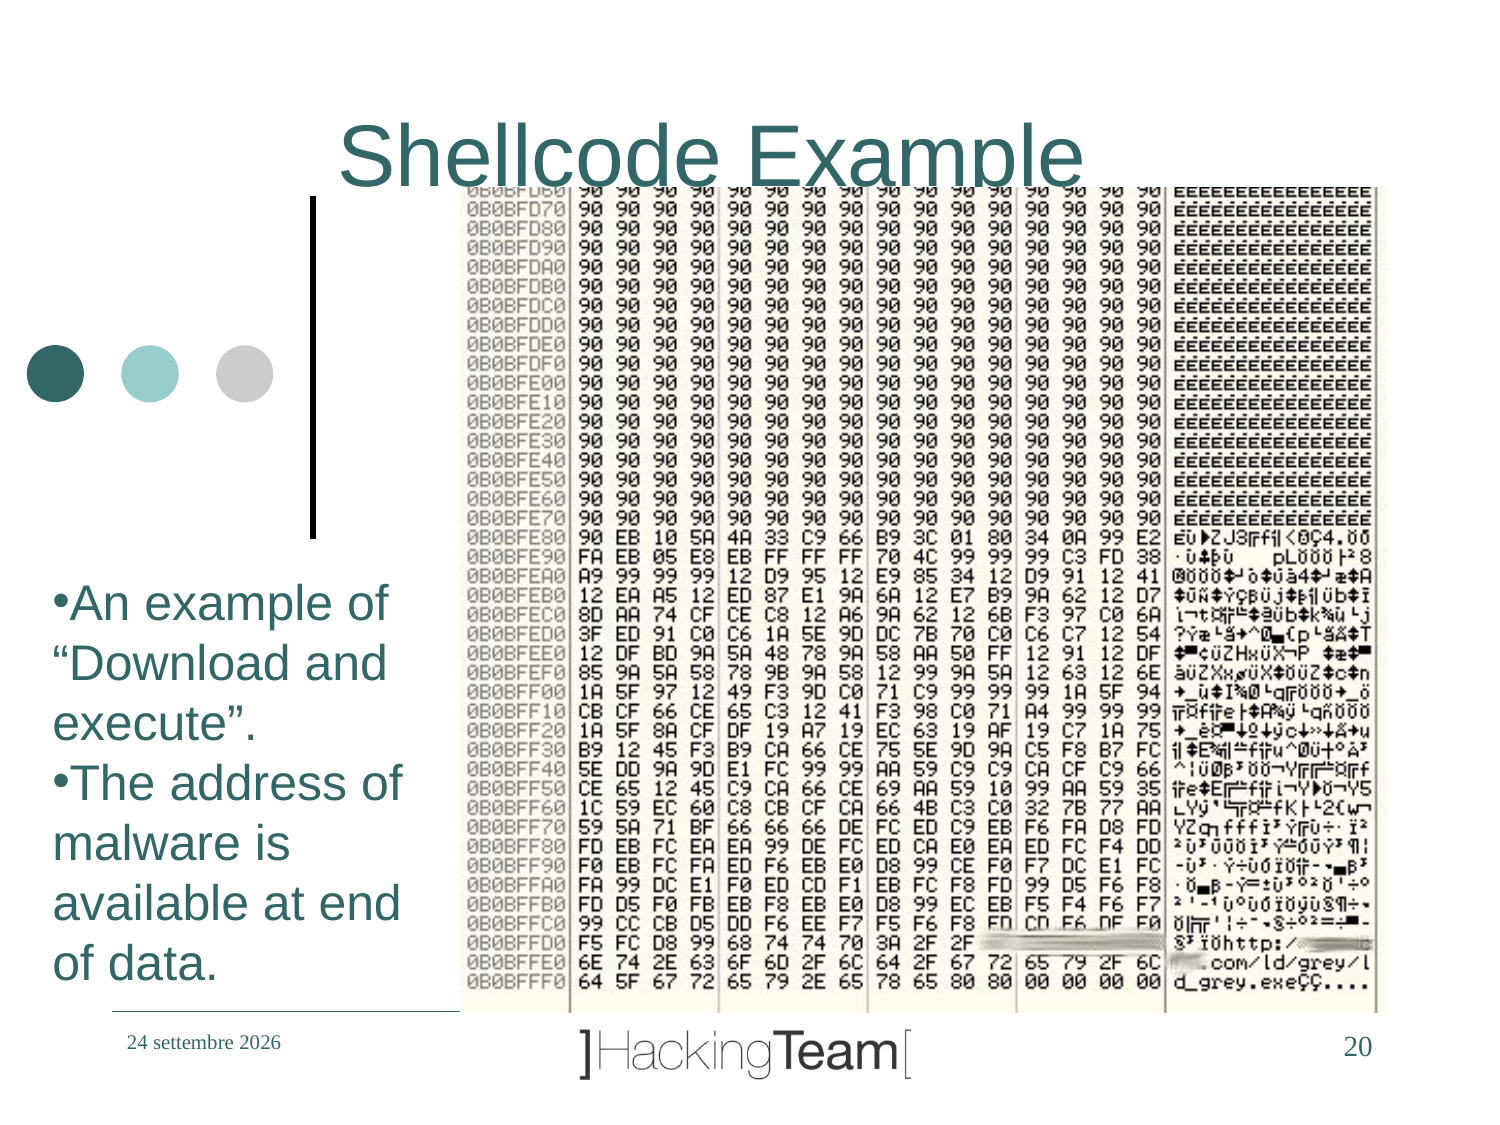

# Shellcode Example
An example of “Download and execute”.
The address of malware is available at end of data.
20